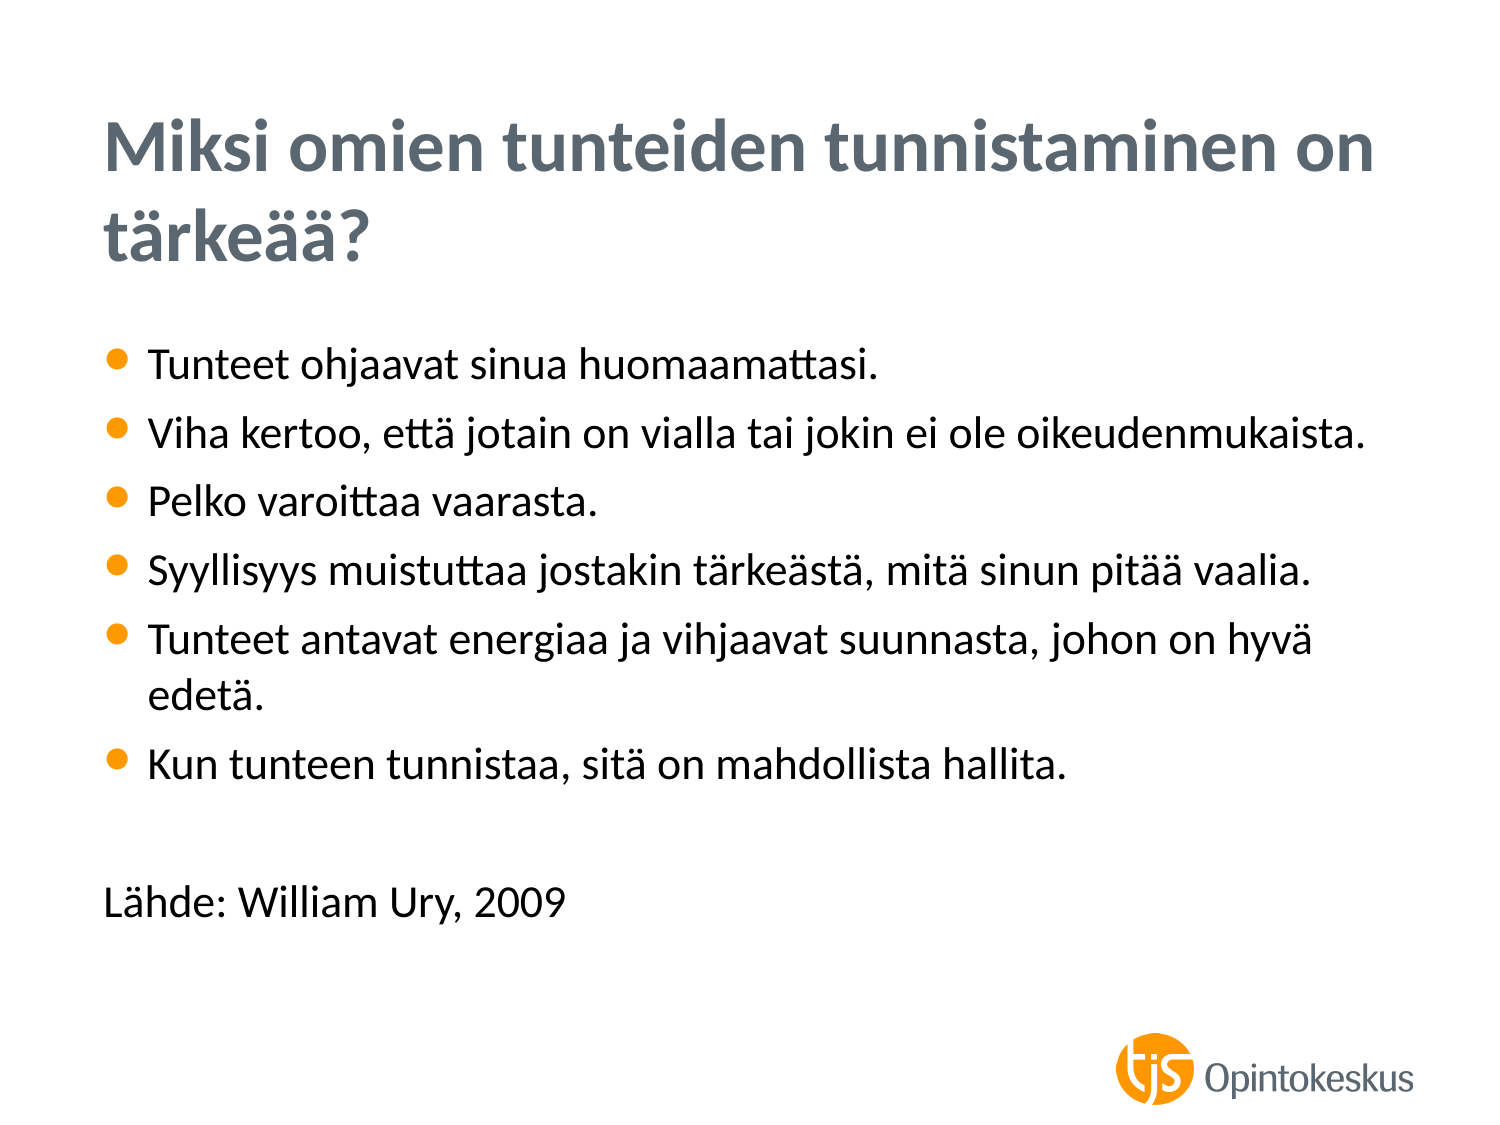

Miksi omien tunteiden tunnistaminen on tärkeää?
# Tunteet ohjaavat sinua huomaamattasi.
Viha kertoo, että jotain on vialla tai jokin ei ole oikeudenmukaista.
Pelko varoittaa vaarasta.
Syyllisyys muistuttaa jostakin tärkeästä, mitä sinun pitää vaalia.
Tunteet antavat energiaa ja vihjaavat suunnasta, johon on hyvä edetä.
Kun tunteen tunnistaa, sitä on mahdollista hallita.
Lähde: William Ury, 2009